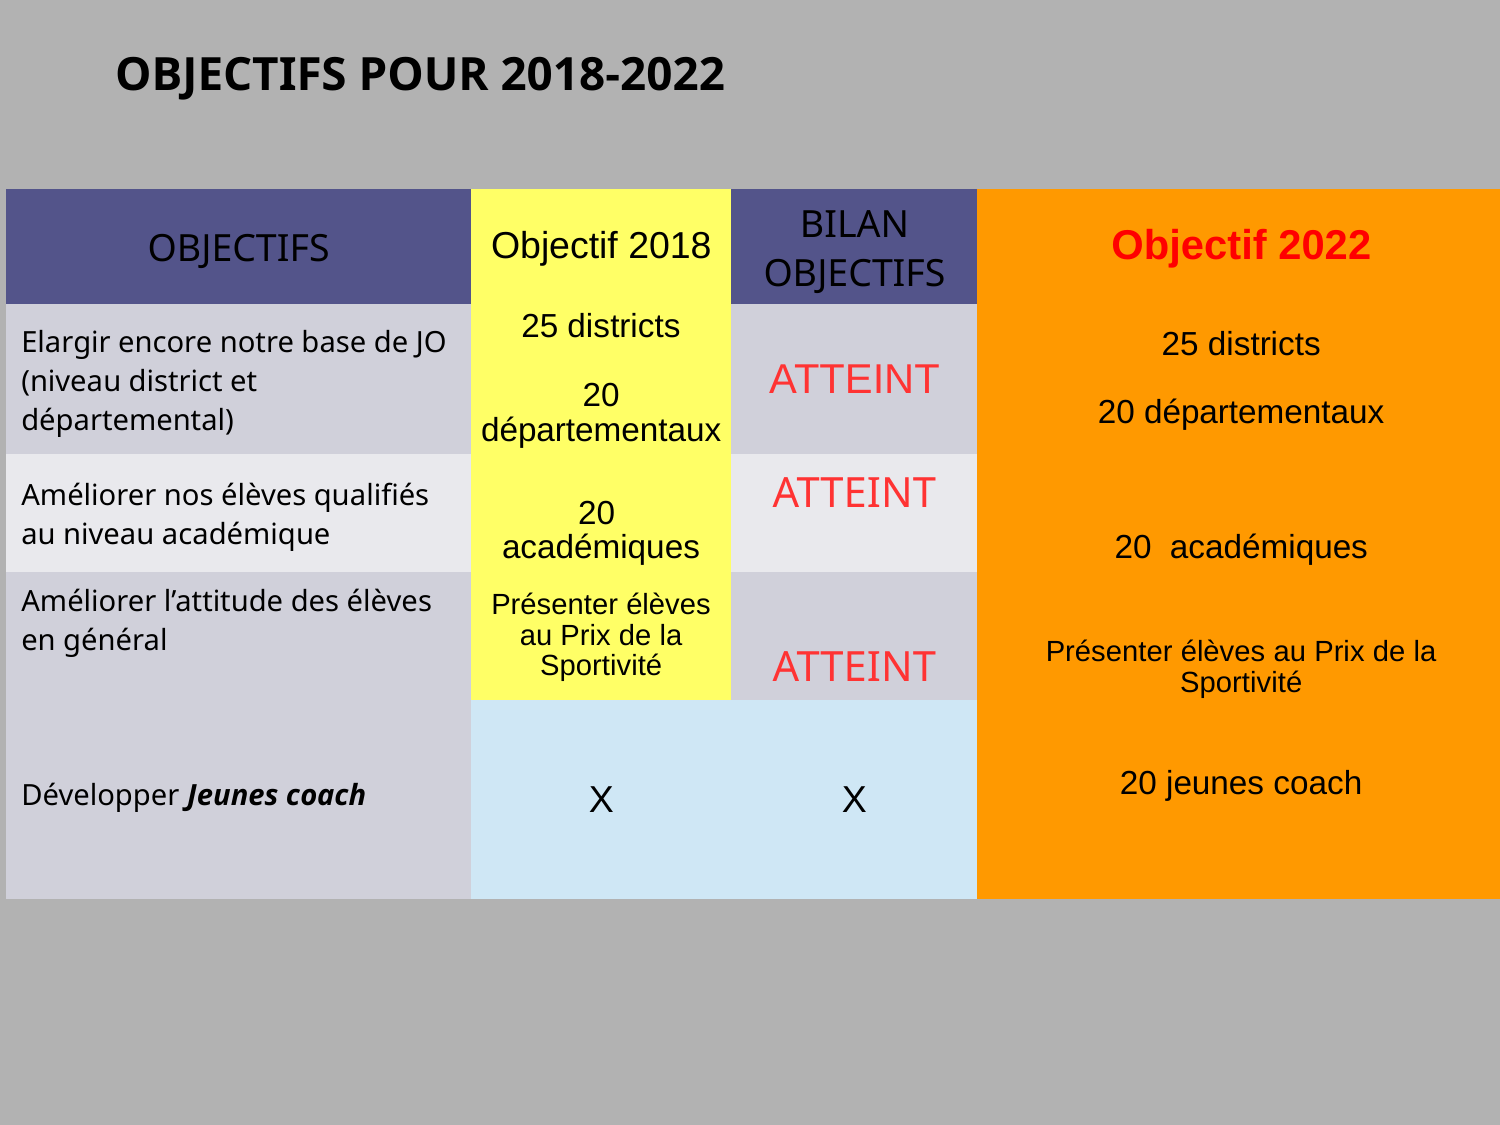

# OBJECTIFS POUR 2018-2022
| OBJECTIFS | Objectif 2018 | BILAN OBJECTIFS | Objectif 2022 |
| --- | --- | --- | --- |
| Elargir encore notre base de JO (niveau district et départemental) | 25 districts 20 départementaux | ATTEINT | 25 districts 20 départementaux |
| Améliorer nos élèves qualifiés au niveau académique | 20 académiques | ATTEINT | 20 académiques |
| Améliorer l’attitude des élèves en général Développer Jeunes coach | Présenter élèves au Prix de la Sportivité | ATTEINT | Présenter élèves au Prix de la Sportivité 20 jeunes coach |
| | X | X | |